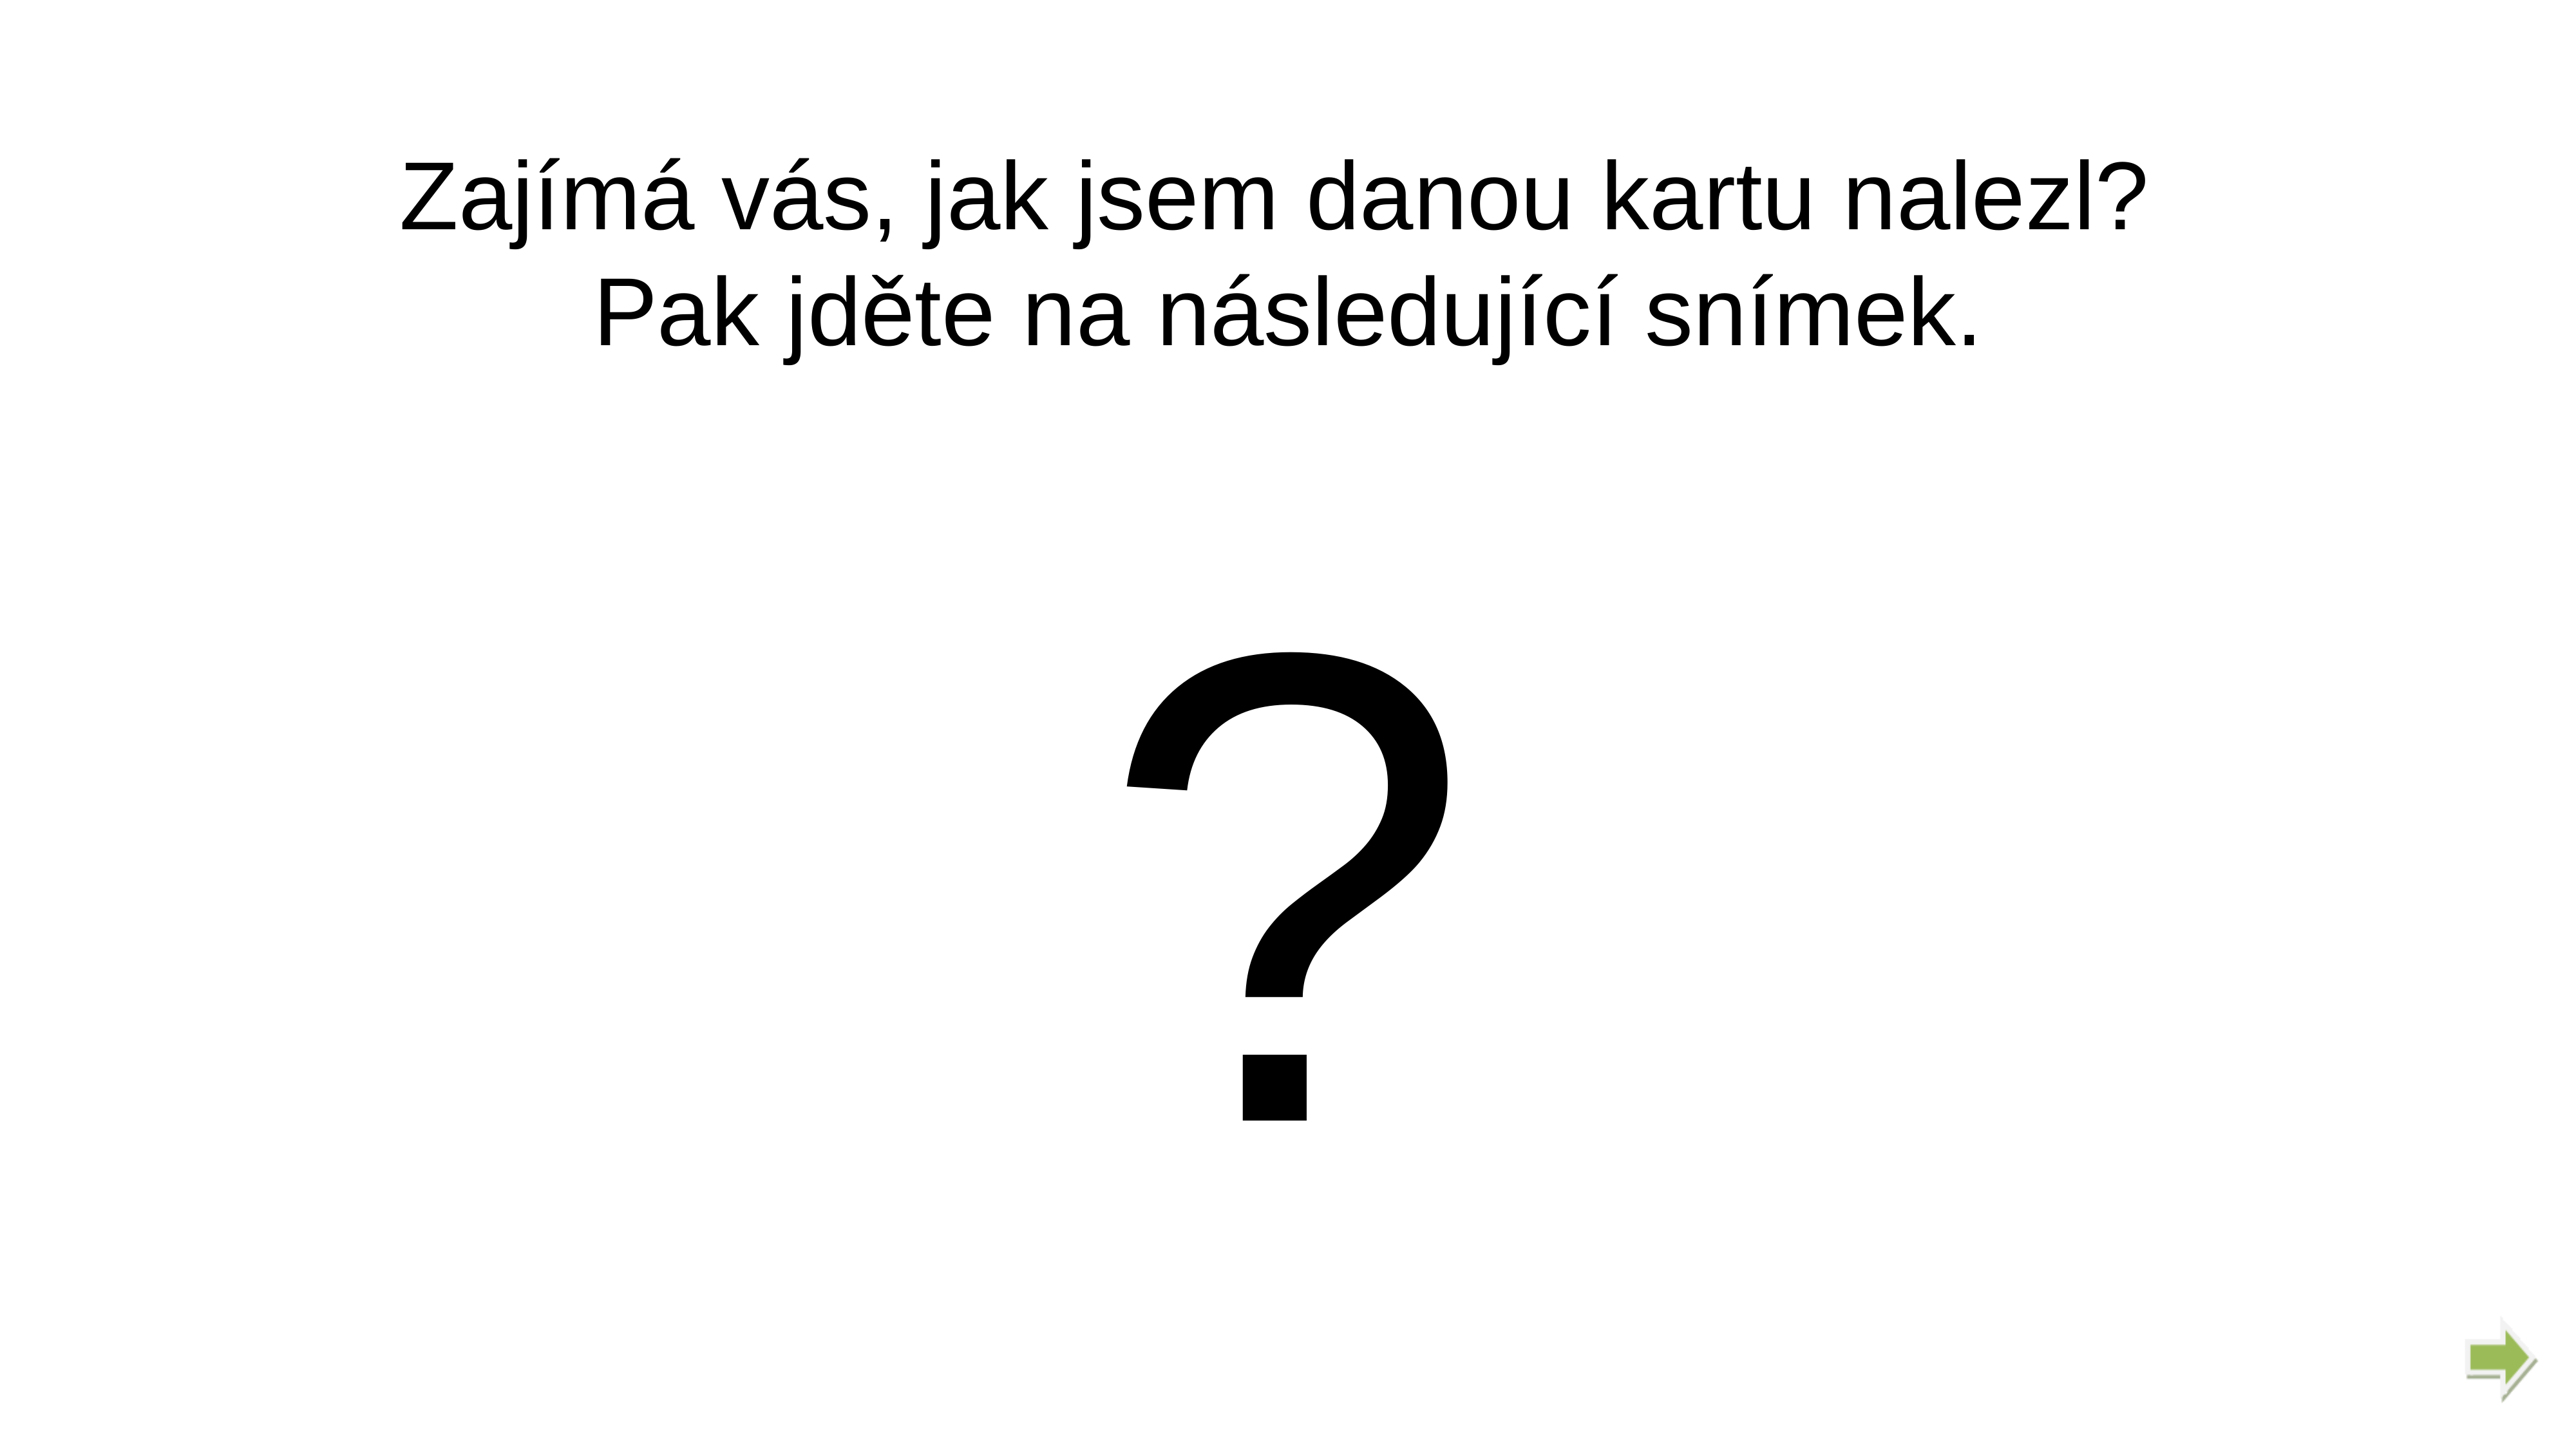

Zajímá vás, jak jsem danou kartu nalezl?
Pak jděte na následující snímek.
?